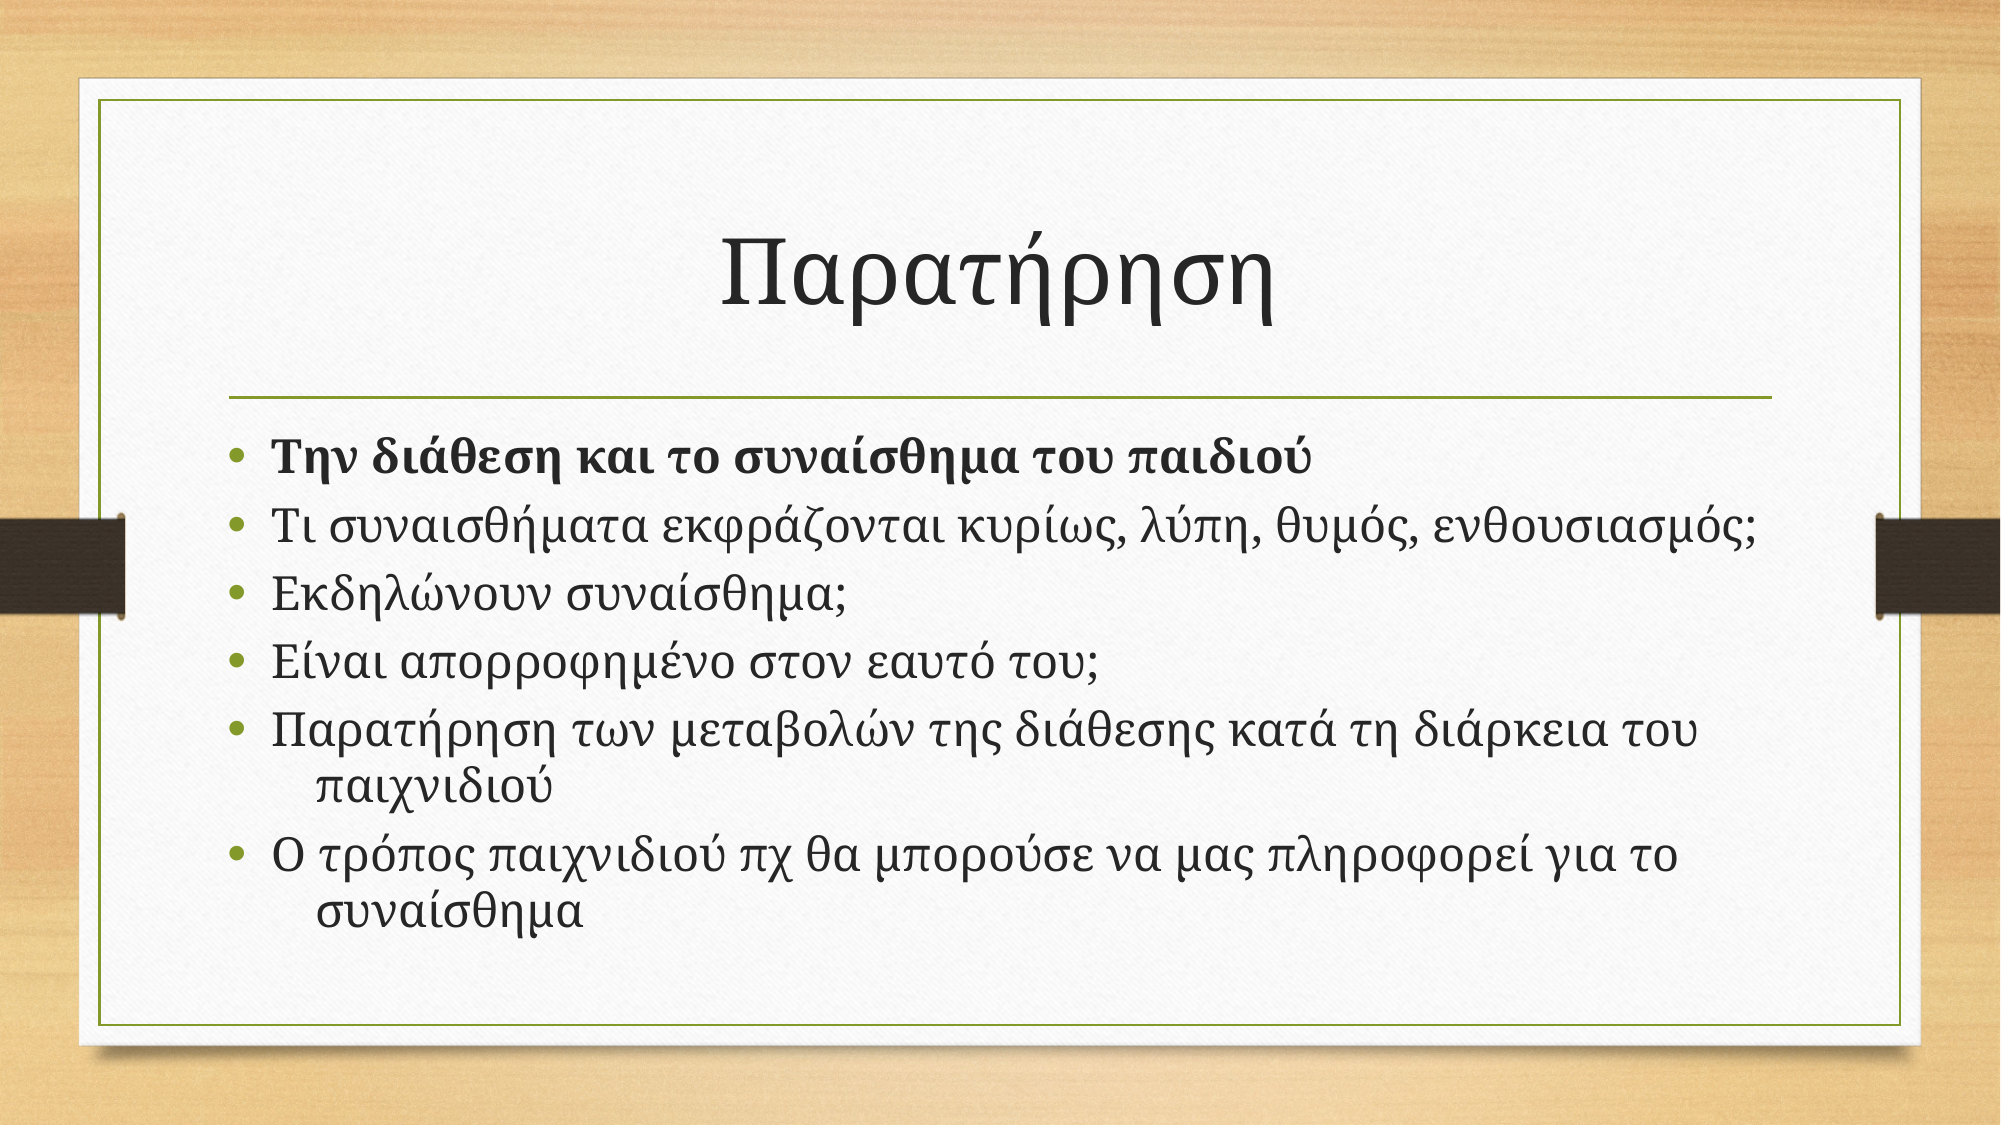

Παρατήρηση
# Την διάθεση και το συναίσθημα του παιδιού
Τι συναισθήματα εκφράζονται κυρίως, λύπη, θυμός, ενθουσιασμός;
Εκδηλώνουν συναίσθημα;
Είναι απορροφημένο στον εαυτό του;
Παρατήρηση των μεταβολών της διάθεσης κατά τη διάρκεια του παιχνιδιού
Ο τρόπος παιχνιδιού πχ θα μπορούσε να μας πληροφορεί για το συναίσθημα